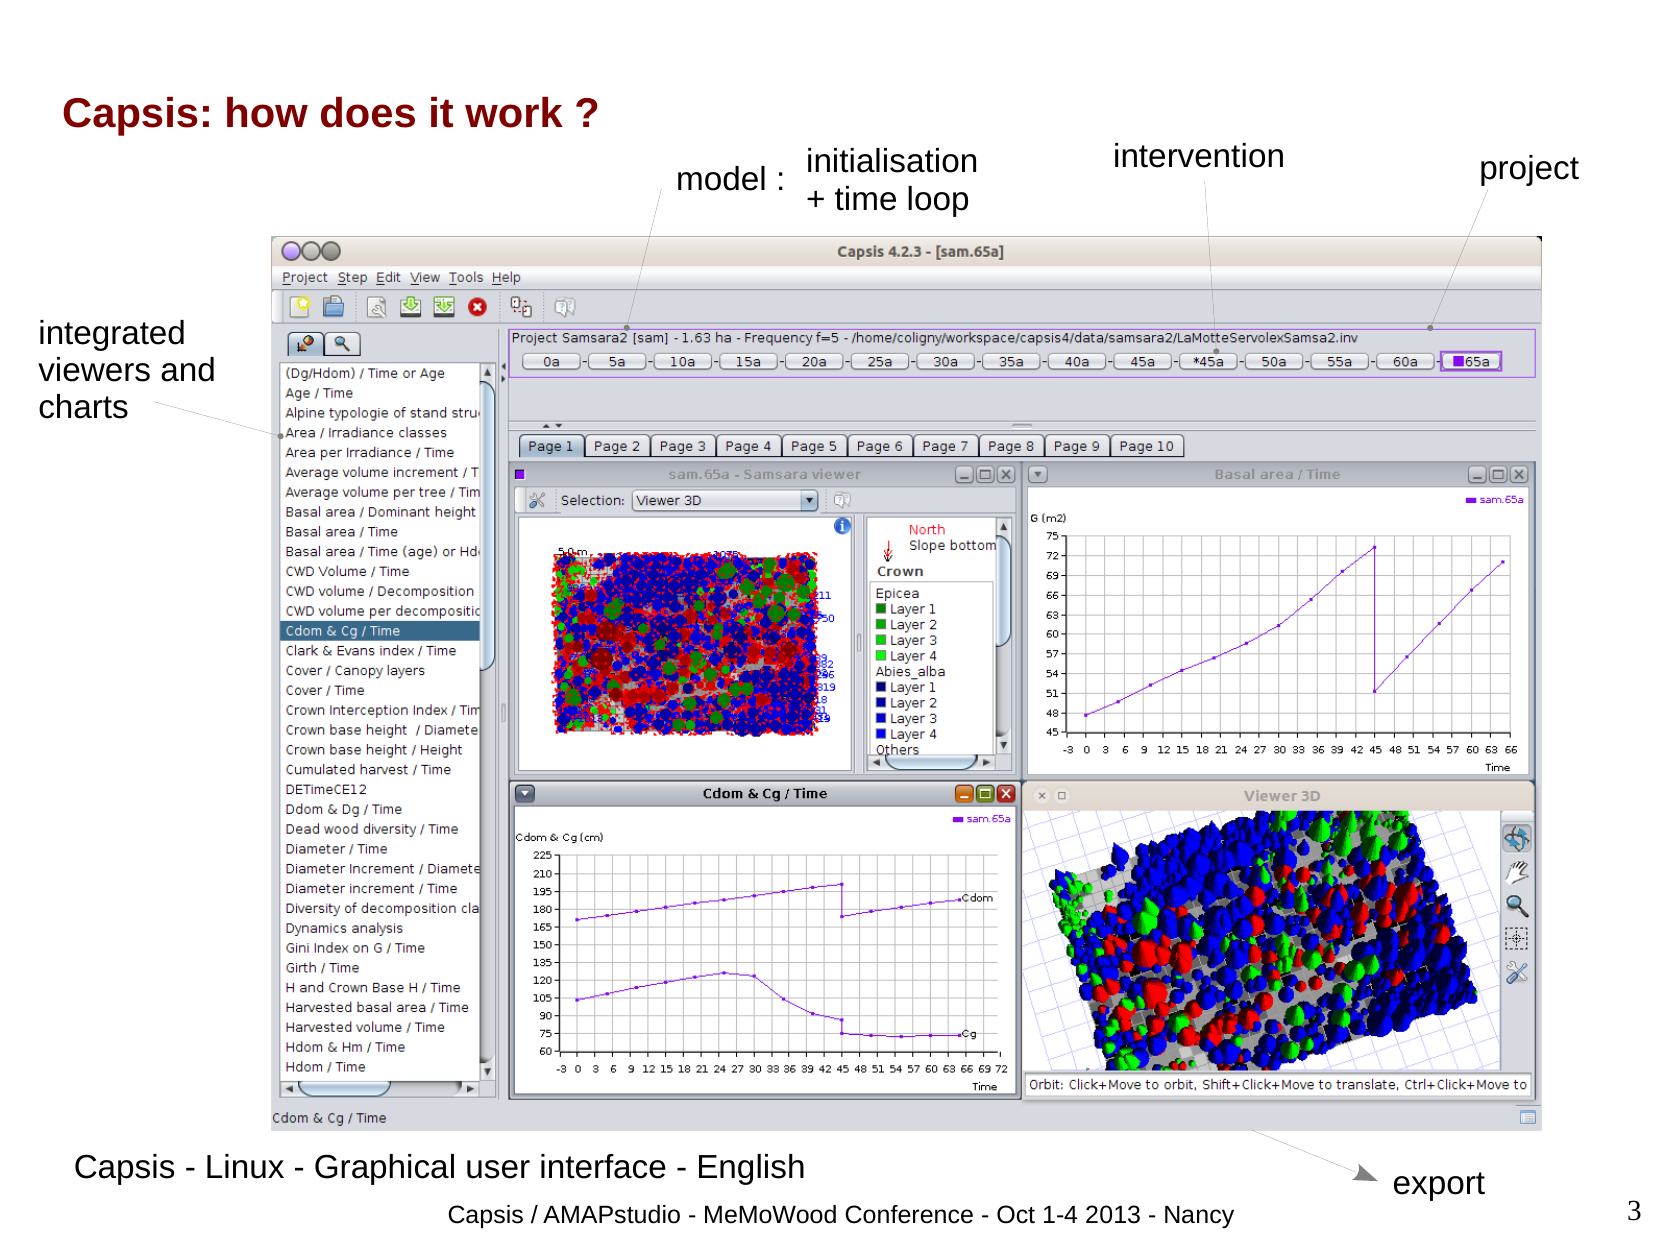

Capsis: how does it work ?
intervention
initialisation
+ time loop
project
model :
integrated viewers and charts
Capsis - Linux - Graphical user interface - English
export
Capsis / AMAPstudio - MeMoWood Conference - Oct 1-4 2013 - Nancy